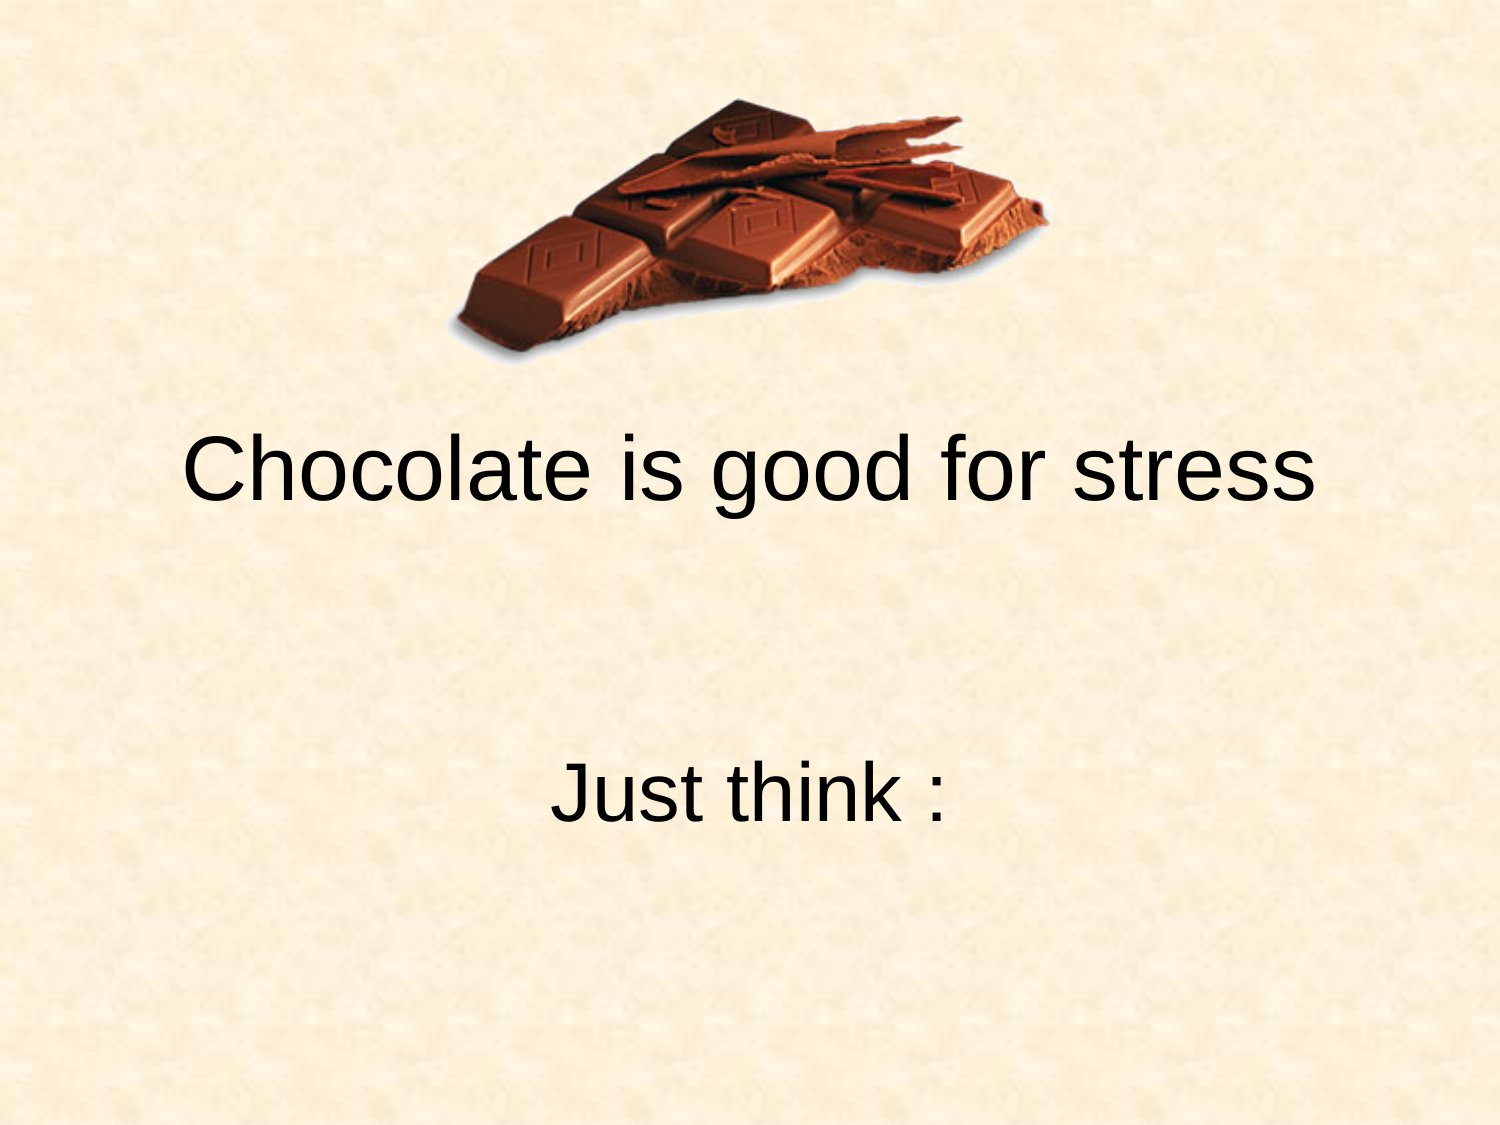

# Chocolate is good for stress
Just think :